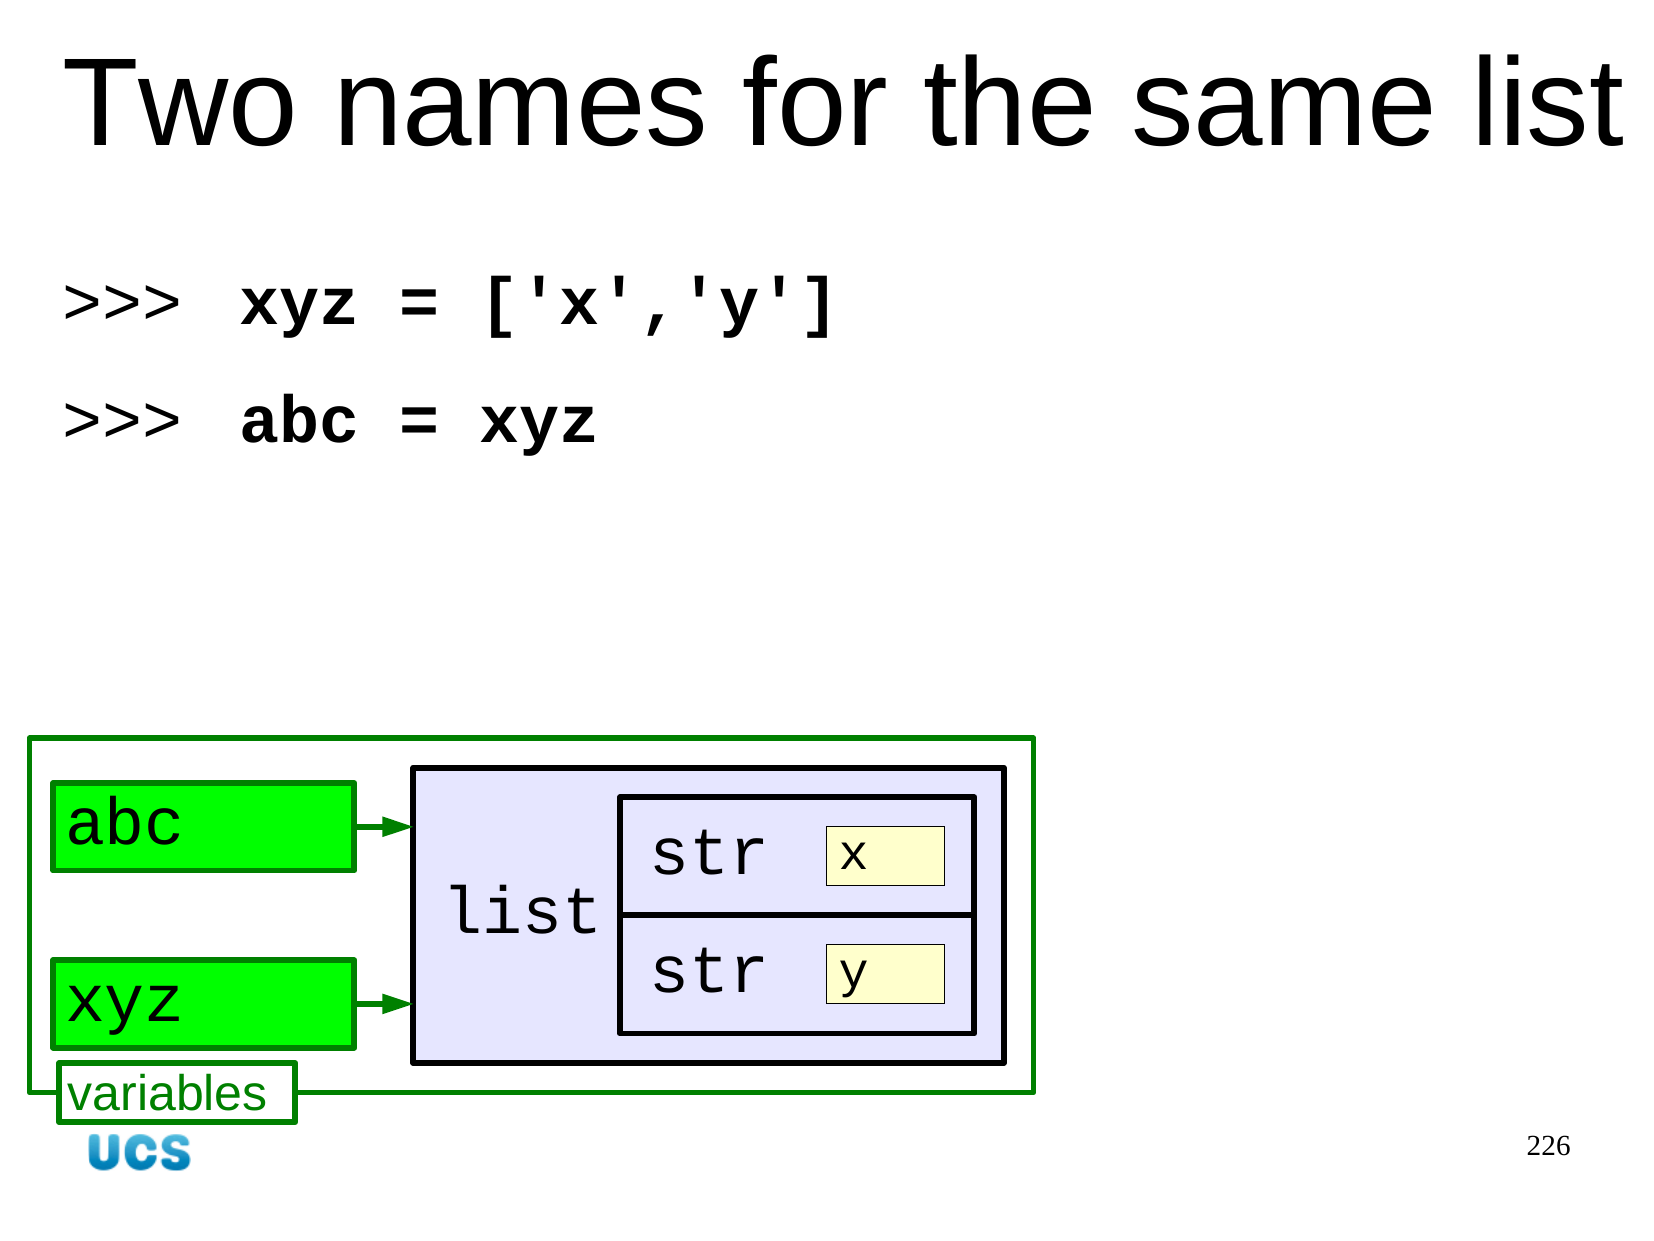

Two names for the same list
>>>
xyz =
['x','y']
>>>
abc =
xyz
list
abc
str
x
str
y
xyz
variables
226